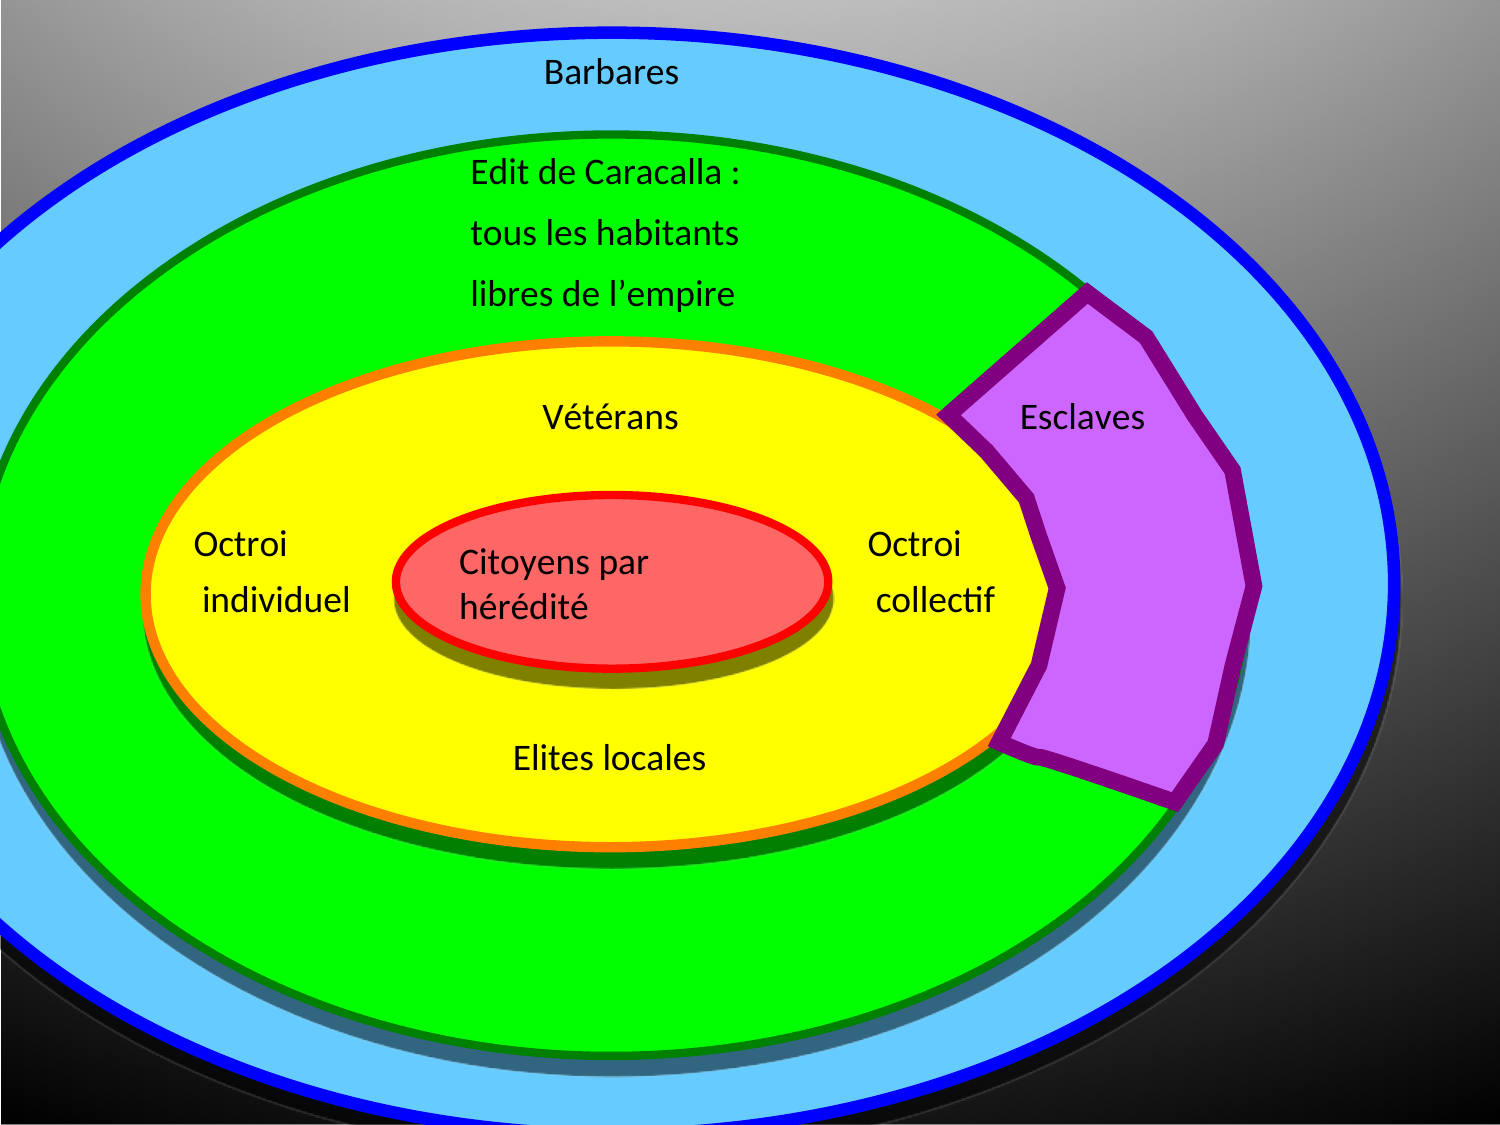

Barbares
Edit de Caracalla :
tous les habitants
libres de l’empire
Vétérans
Esclaves
Citoyens par hérédité
Octroi
 individuel
Octroi
 collectif
Elites locales